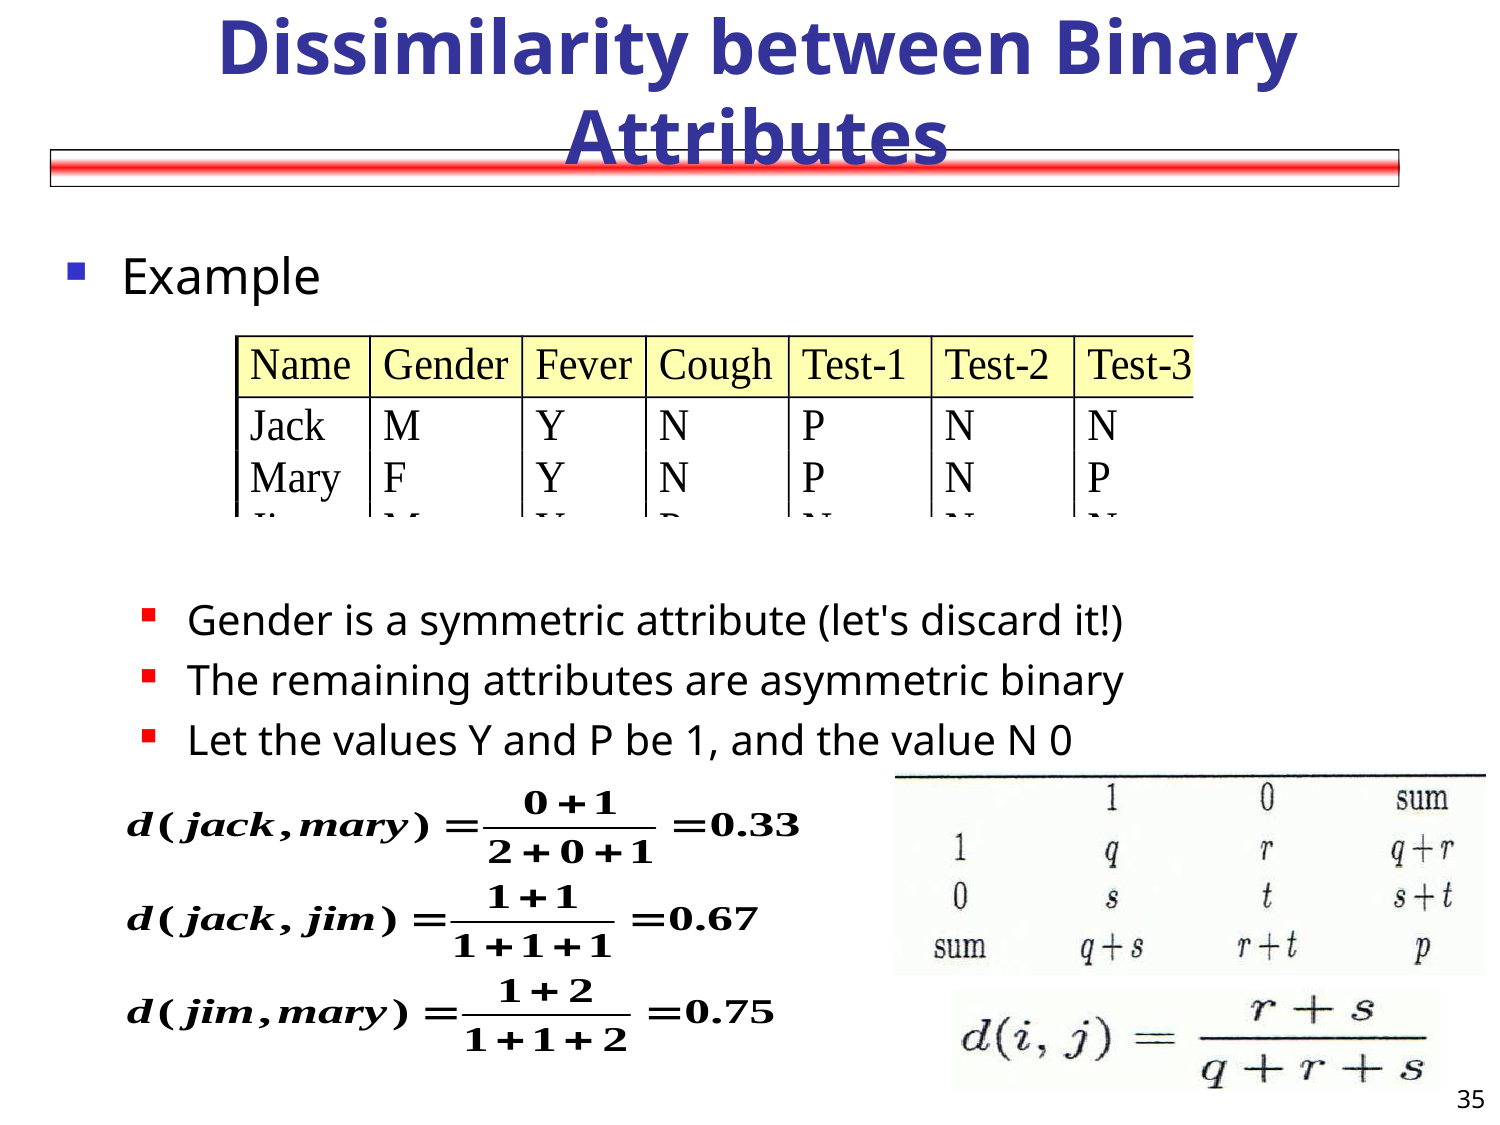

# Dissimilarity between Binary Attributes
Example
Gender is a symmetric attribute (let's discard it!)
The remaining attributes are asymmetric binary
Let the values Y and P be 1, and the value N 0